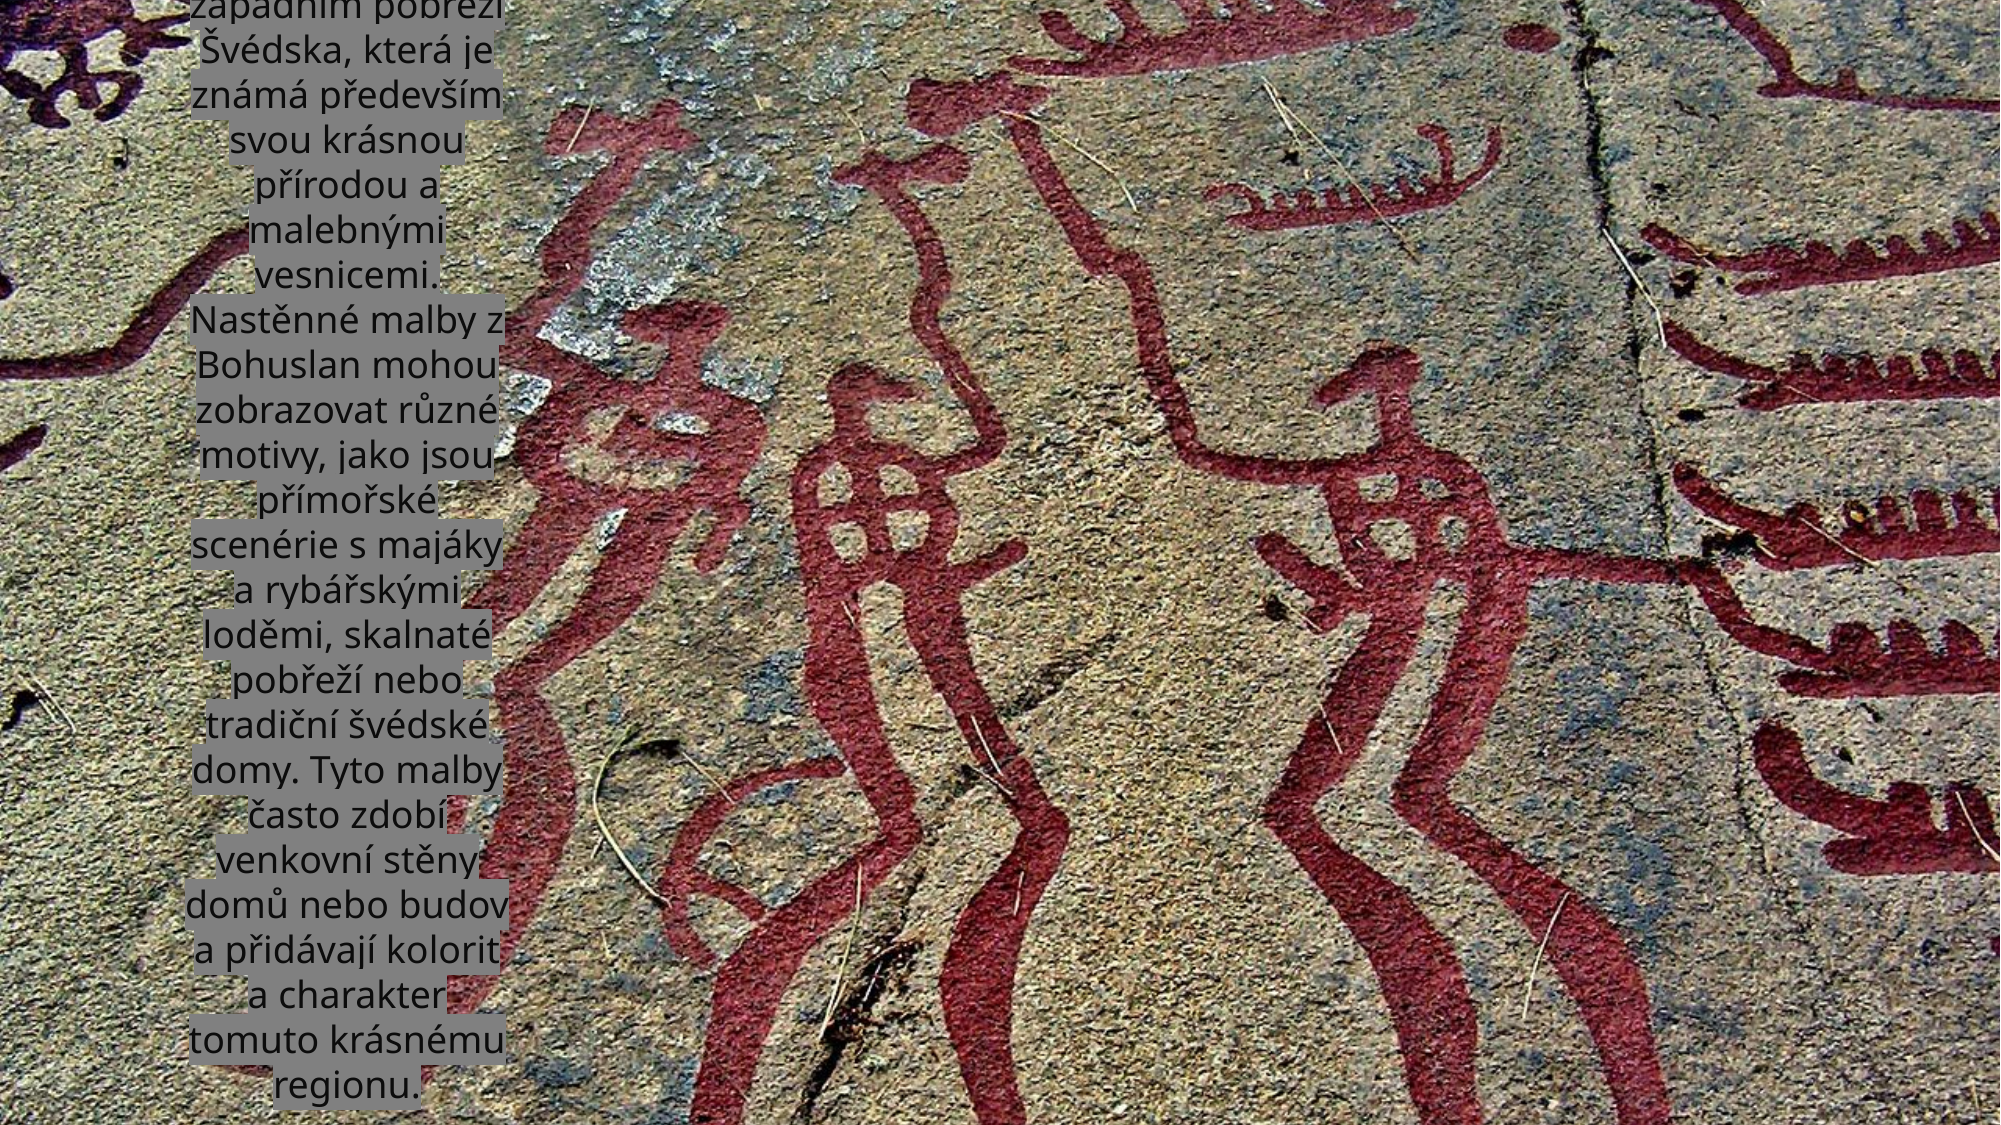

Bohuslän je oblast na západním pobřeží Švédska, která je známá především svou krásnou přírodou a malebnými vesnicemi. Nastěnné malby z Bohuslan mohou zobrazovat různé motivy, jako jsou přímořské scenérie s majáky a rybářskými loděmi, skalnaté pobřeží nebo tradiční švédské domy. Tyto malby často zdobí venkovní stěny domů nebo budov a přidávají kolorit a charakter tomuto krásnému regionu.